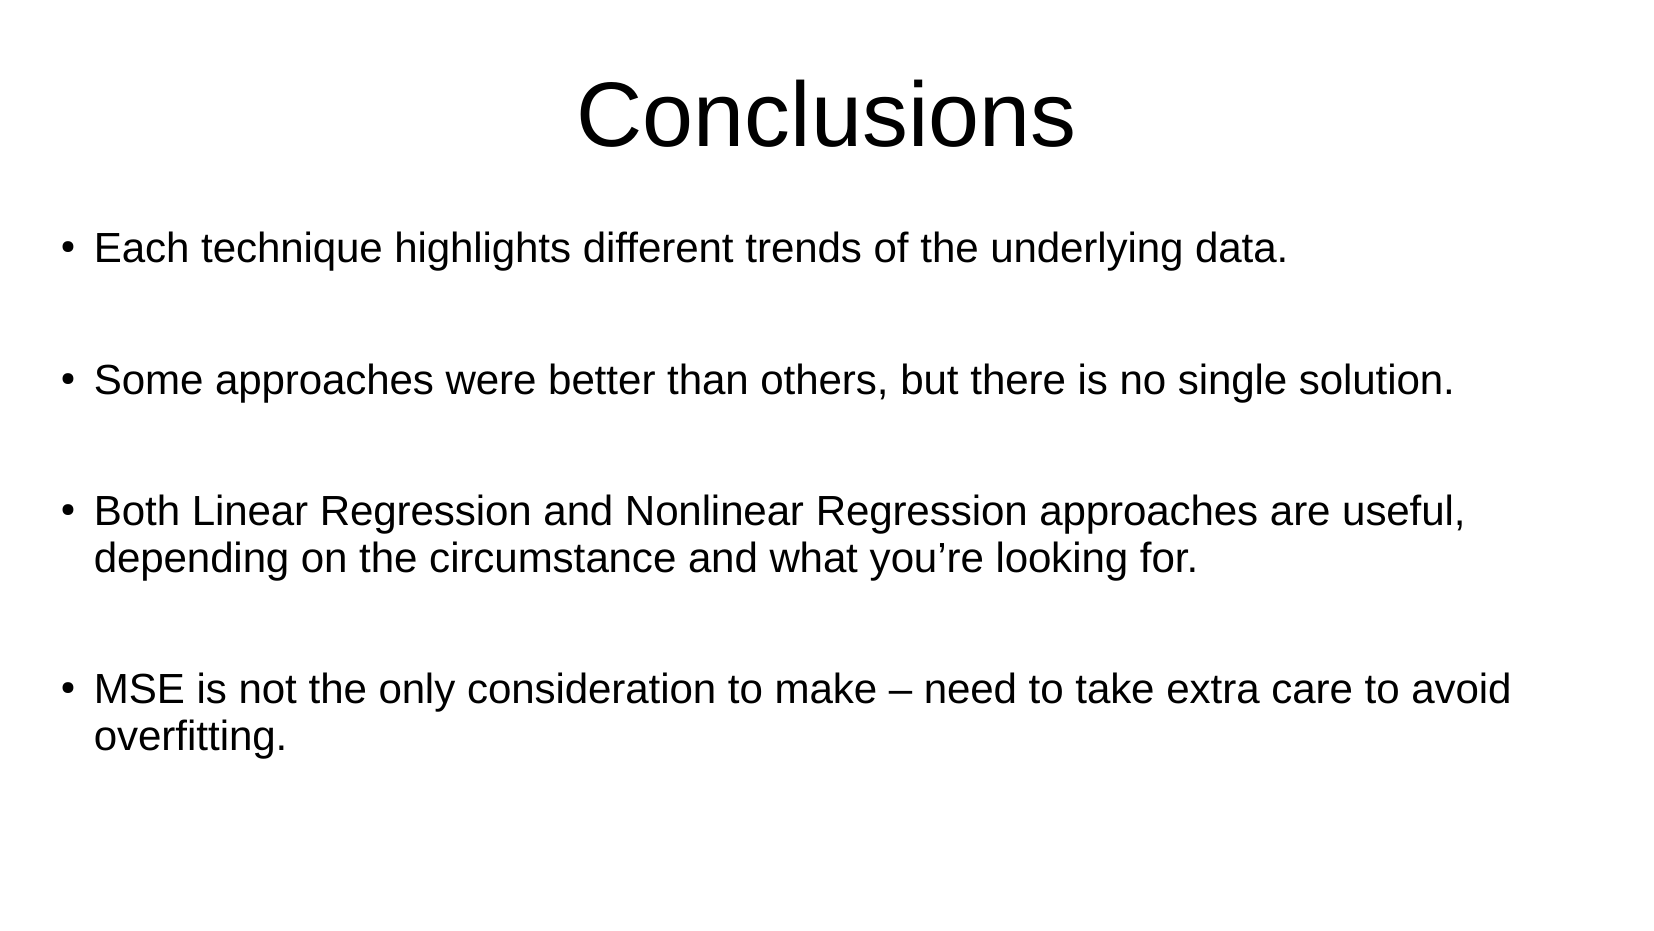

# Conclusions
Each technique highlights different trends of the underlying data.
Some approaches were better than others, but there is no single solution.
Both Linear Regression and Nonlinear Regression approaches are useful, depending on the circumstance and what you’re looking for.
MSE is not the only consideration to make – need to take extra care to avoid overfitting.